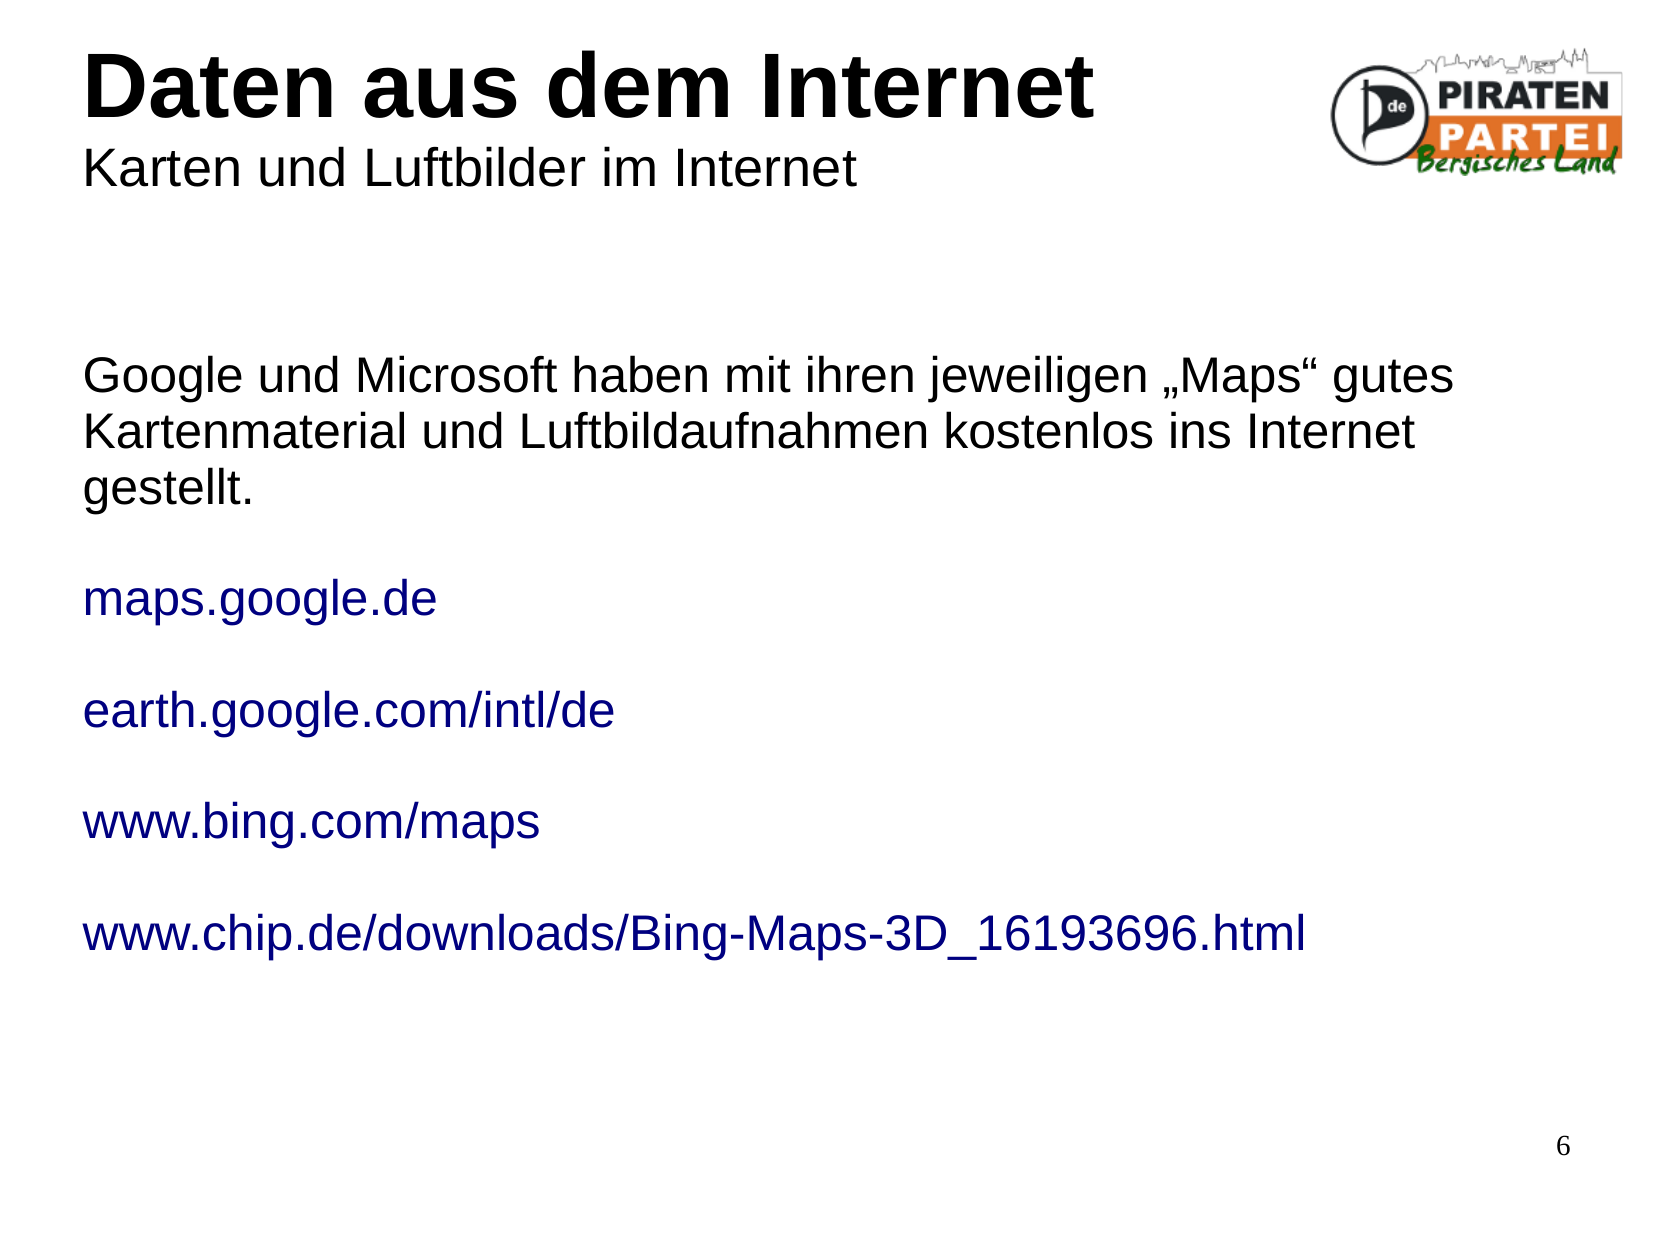

# Daten aus dem Internet Karten und Luftbilder im Internet
Google und Microsoft haben mit ihren jeweiligen „Maps“ gutes Kartenmaterial und Luftbildaufnahmen kostenlos ins Internet gestellt.
maps.google.de
earth.google.com/intl/de
www.bing.com/maps
www.chip.de/downloads/Bing-Maps-3D_16193696.html
6